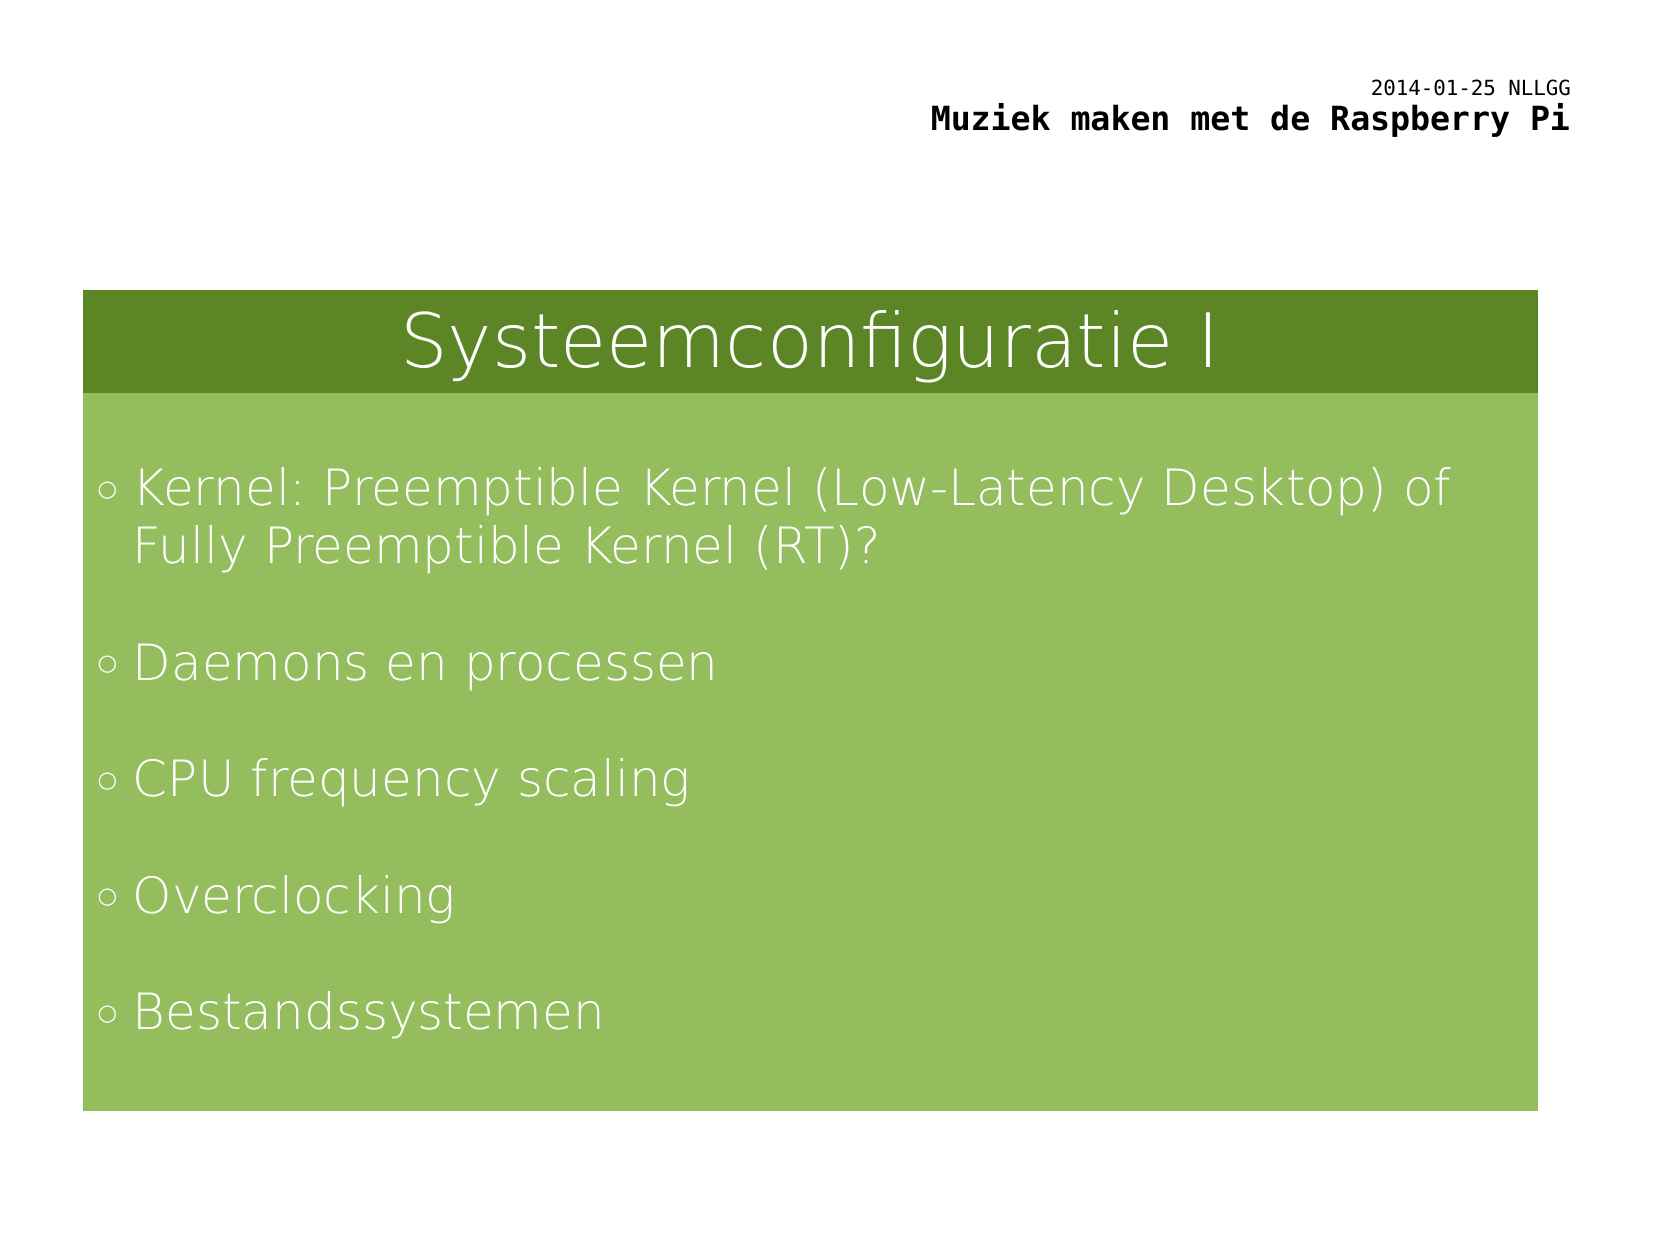

# 2014-01-25 NLLGG Muziek maken met de Raspberry Pi
| Systeemconfiguratie I |
| --- |
| Kernel: Preemptible Kernel (Low-Latency Desktop) of Fully Preemptible Kernel (RT)? Daemons en processen CPU frequency scaling Overclocking Bestandssystemen |